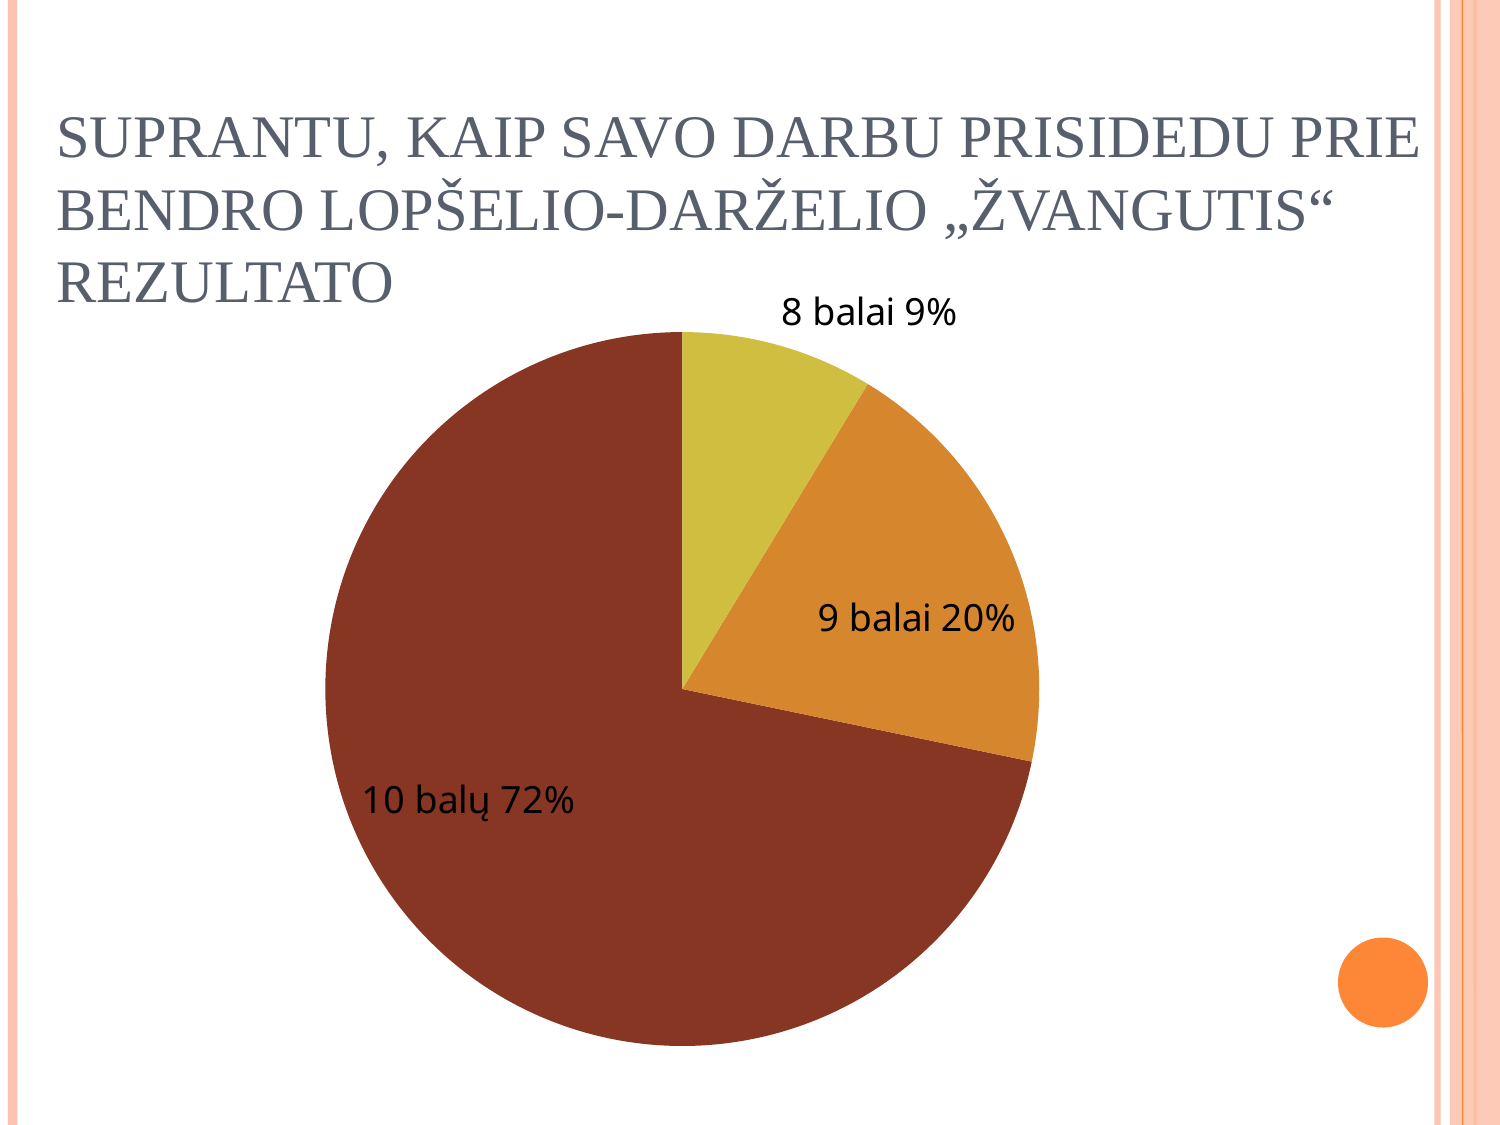

# Suprantu, kaip savo darbu prisidedu prie bendro lopšelio-darželio „Žvangutis“ rezultato
### Chart
| Category | Pardavimas |
|---|---|
| 10 balų | 33.0 |
| 9 balai | 9.0 |
| 8 balai | 4.0 |